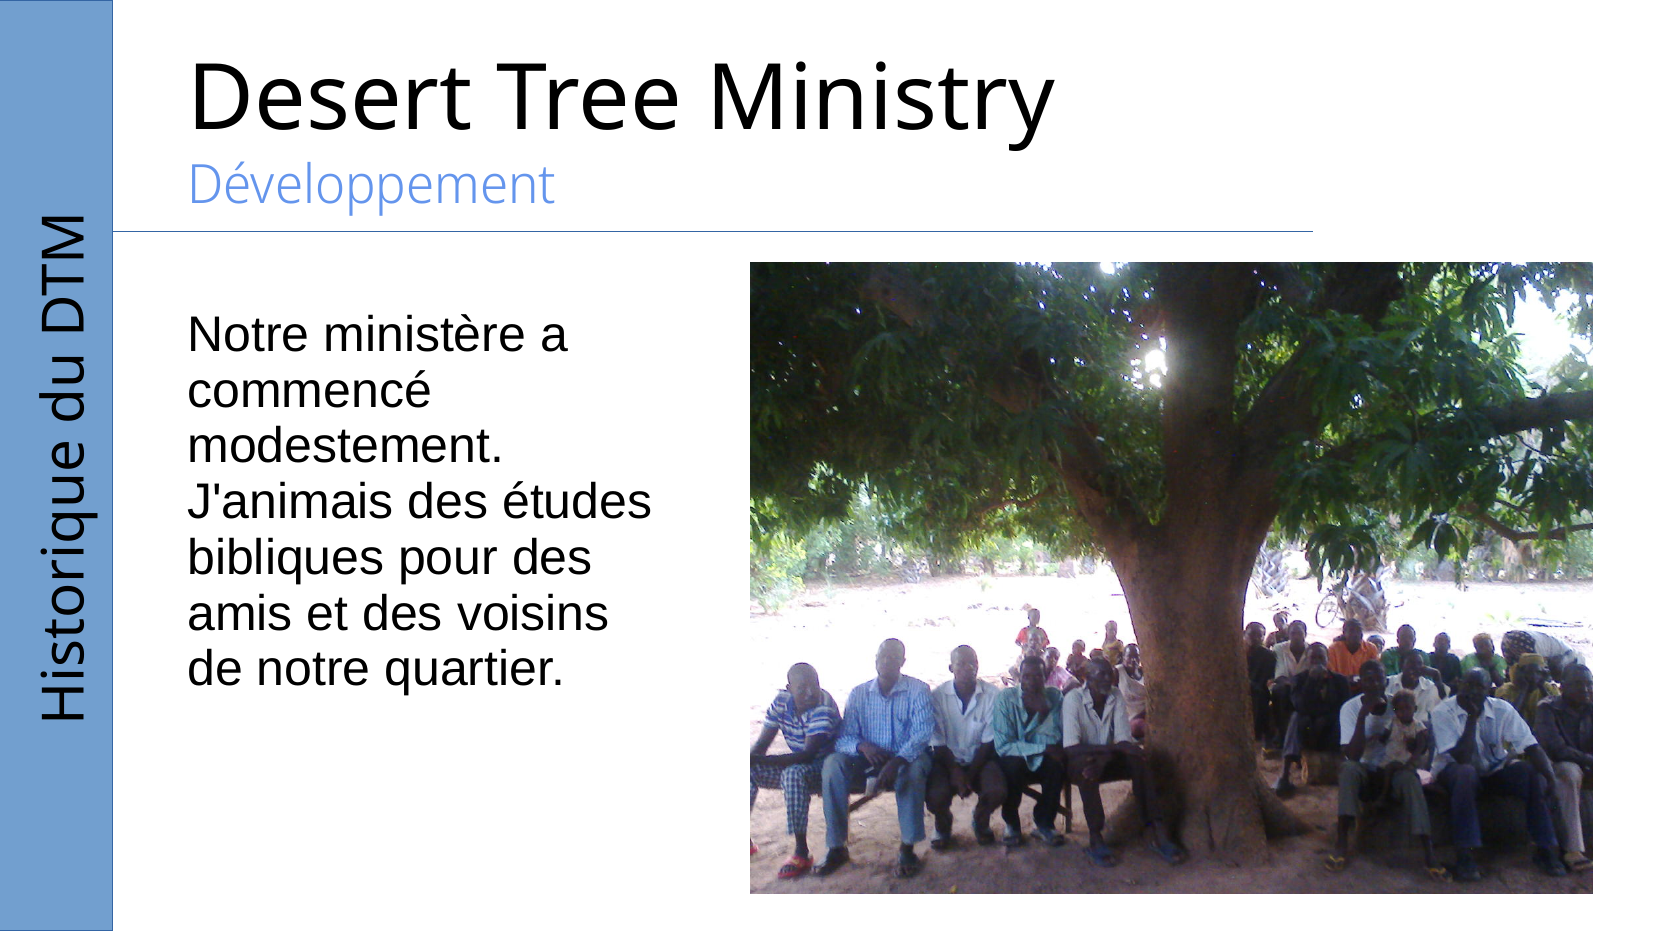

# Desert Tree Ministry
Développement
Notre ministère a commencé modestement. J'animais des études bibliques pour des amis et des voisins de notre quartier.
Historique du DTM